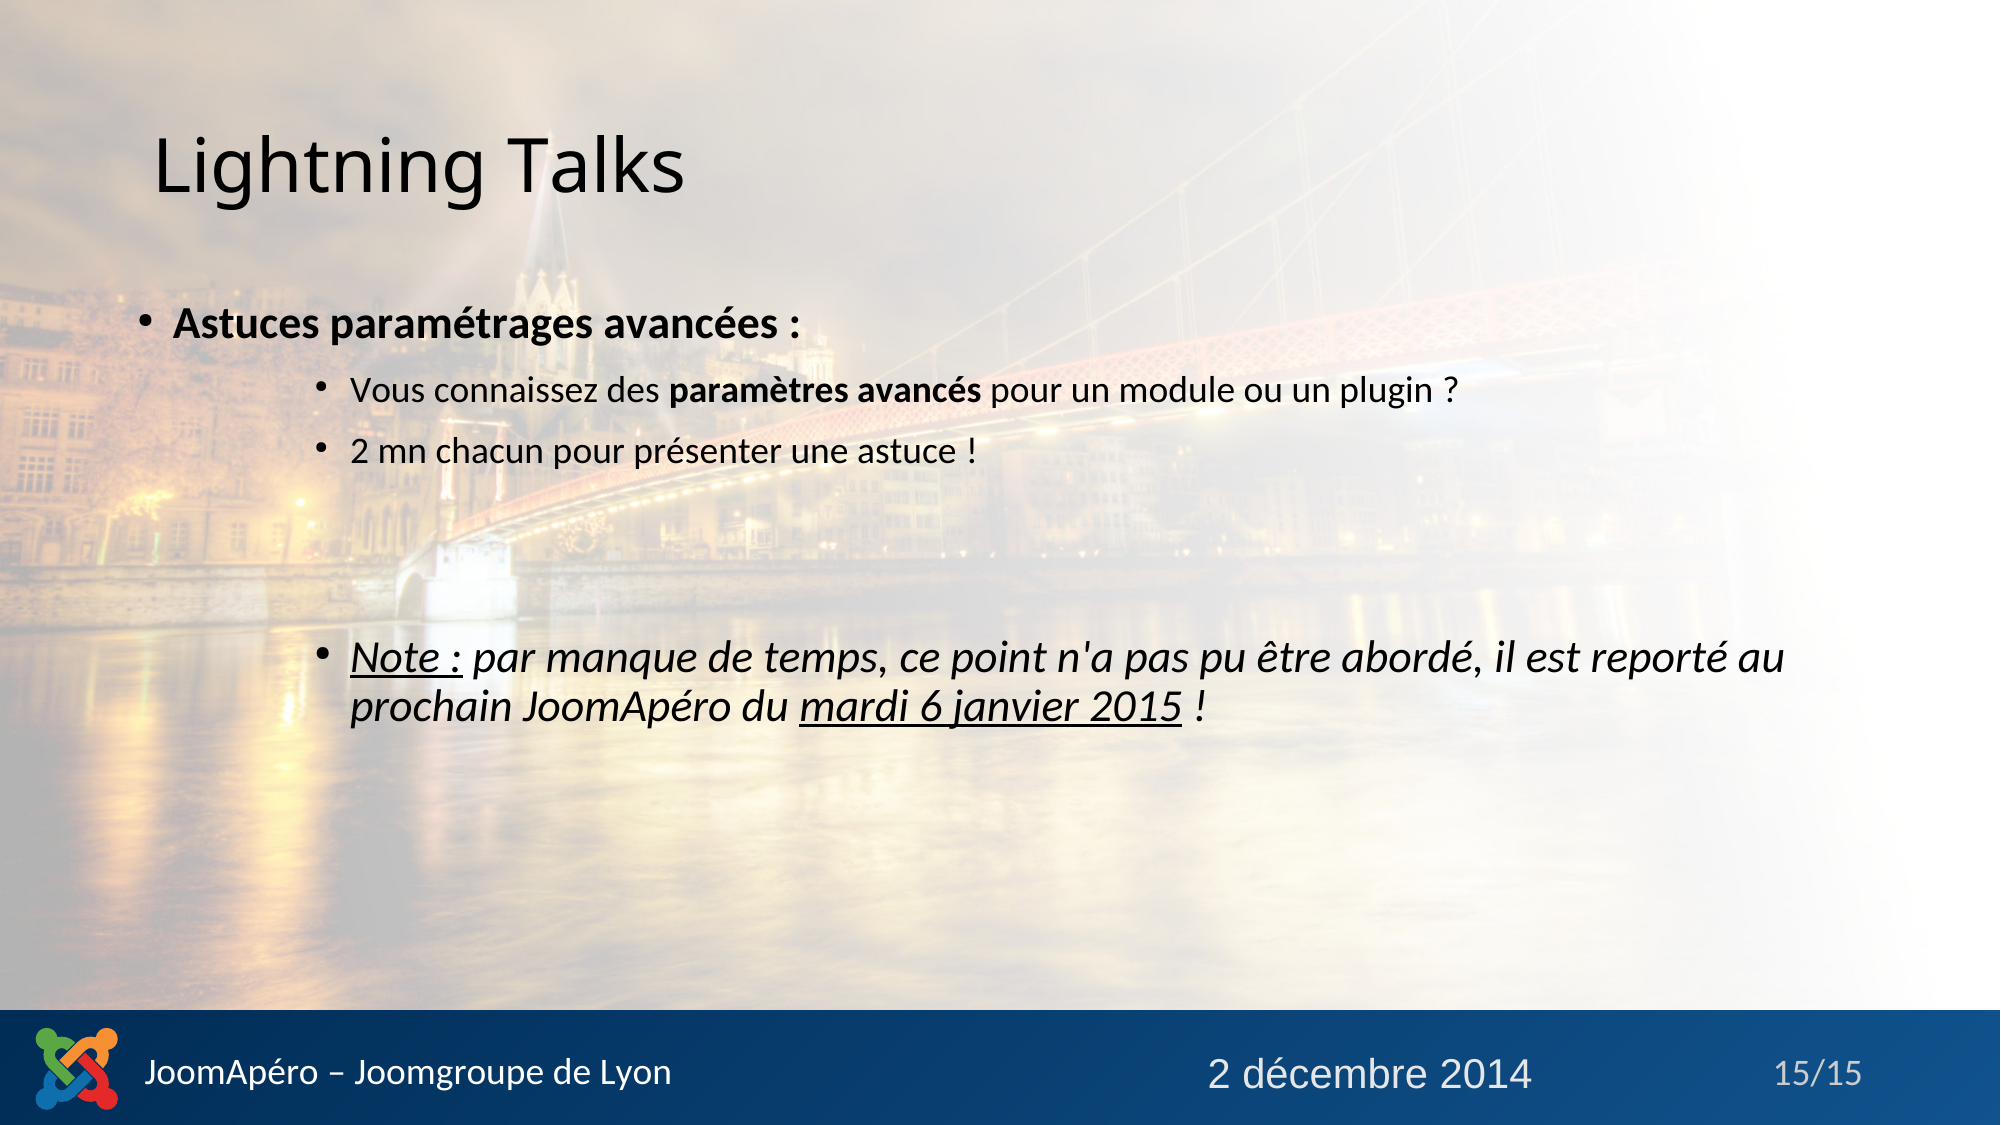

# Lightning Talks
Astuces paramétrages avancées :
Vous connaissez des paramètres avancés pour un module ou un plugin ?
2 mn chacun pour présenter une astuce !
Note : par manque de temps, ce point n'a pas pu être abordé, il est reporté au prochain JoomApéro du mardi 6 janvier 2015 !
15